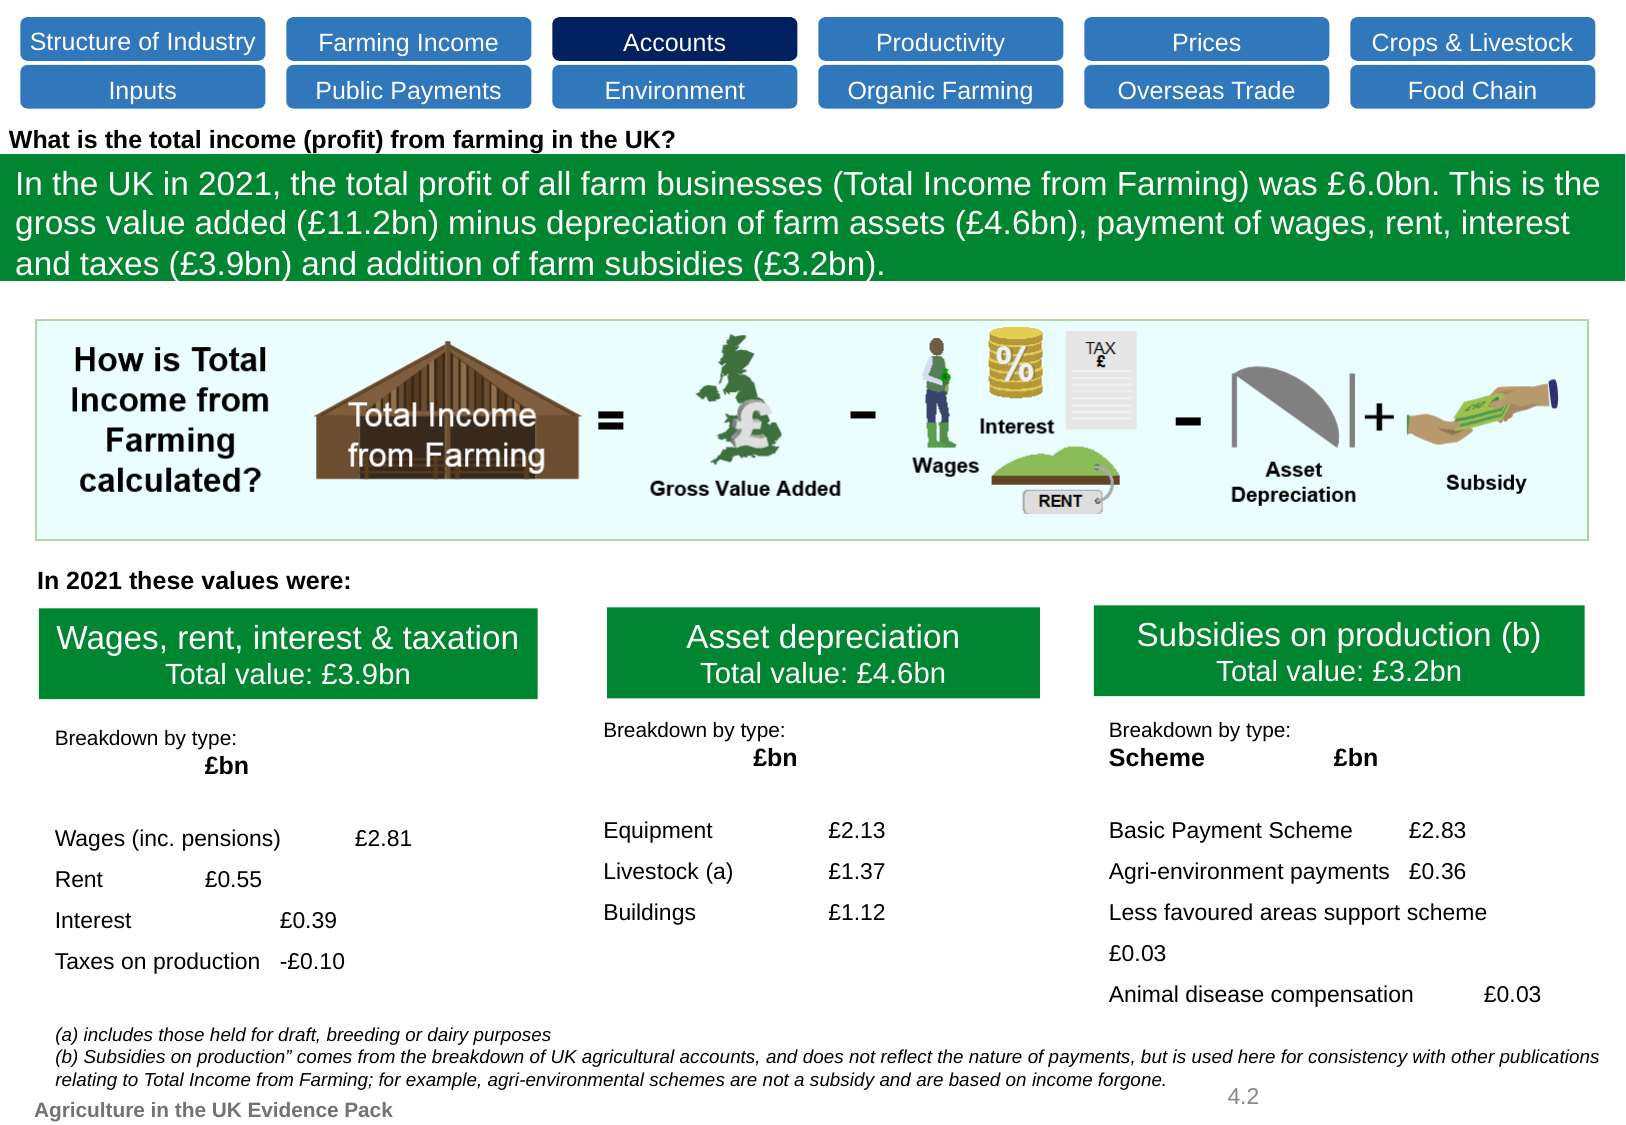

Structure of Industry
Farming Income
Accounts
Productivity
Prices
Crops & Livestock
Inputs
Public Payments
Environment
Organic Farming
Overseas Trade
Food Chain
# Slide 4.3 – What is the total income (profit) from farming in the UK?
 What is the total income (profit) from farming in the UK?
In the UK in 2021, the total profit of all farm businesses (Total Income from Farming) was £6.0bn. This is the gross value added (£11.2bn) minus depreciation of farm assets (£4.6bn), payment of wages, rent, interest and taxes (£3.9bn) and addition of farm subsidies (£3.2bn).
In 2021 these values were:
Subsidies on production (b)
Total value: £3.2bn
Asset depreciation
Total value: £4.6bn
Wages, rent, interest & taxation
Total value: £3.9bn
Breakdown by type:
		£bn
Equipment		£2.13
Livestock (a)	 	£1.37
Buildings		£1.12
Breakdown by type:
Scheme		£bn
Basic Payment Scheme 	£2.83
Agri-environment payments 	£0.36
Less favoured areas support scheme	£0.03
Animal disease compensation 	£0.03
Breakdown by type:
		£bn
Wages (inc. pensions)	£2.81
Rent	 	£0.55
Interest		£0.39
Taxes on production 	-£0.10
(a) includes those held for draft, breeding or dairy purposes
(b) Subsidies on production” comes from the breakdown of UK agricultural accounts, and does not reflect the nature of payments, but is used here for consistency with other publications relating to Total Income from Farming; for example, agri-environmental schemes are not a subsidy and are based on income forgone.
4.2
Agriculture in the UK Evidence Pack